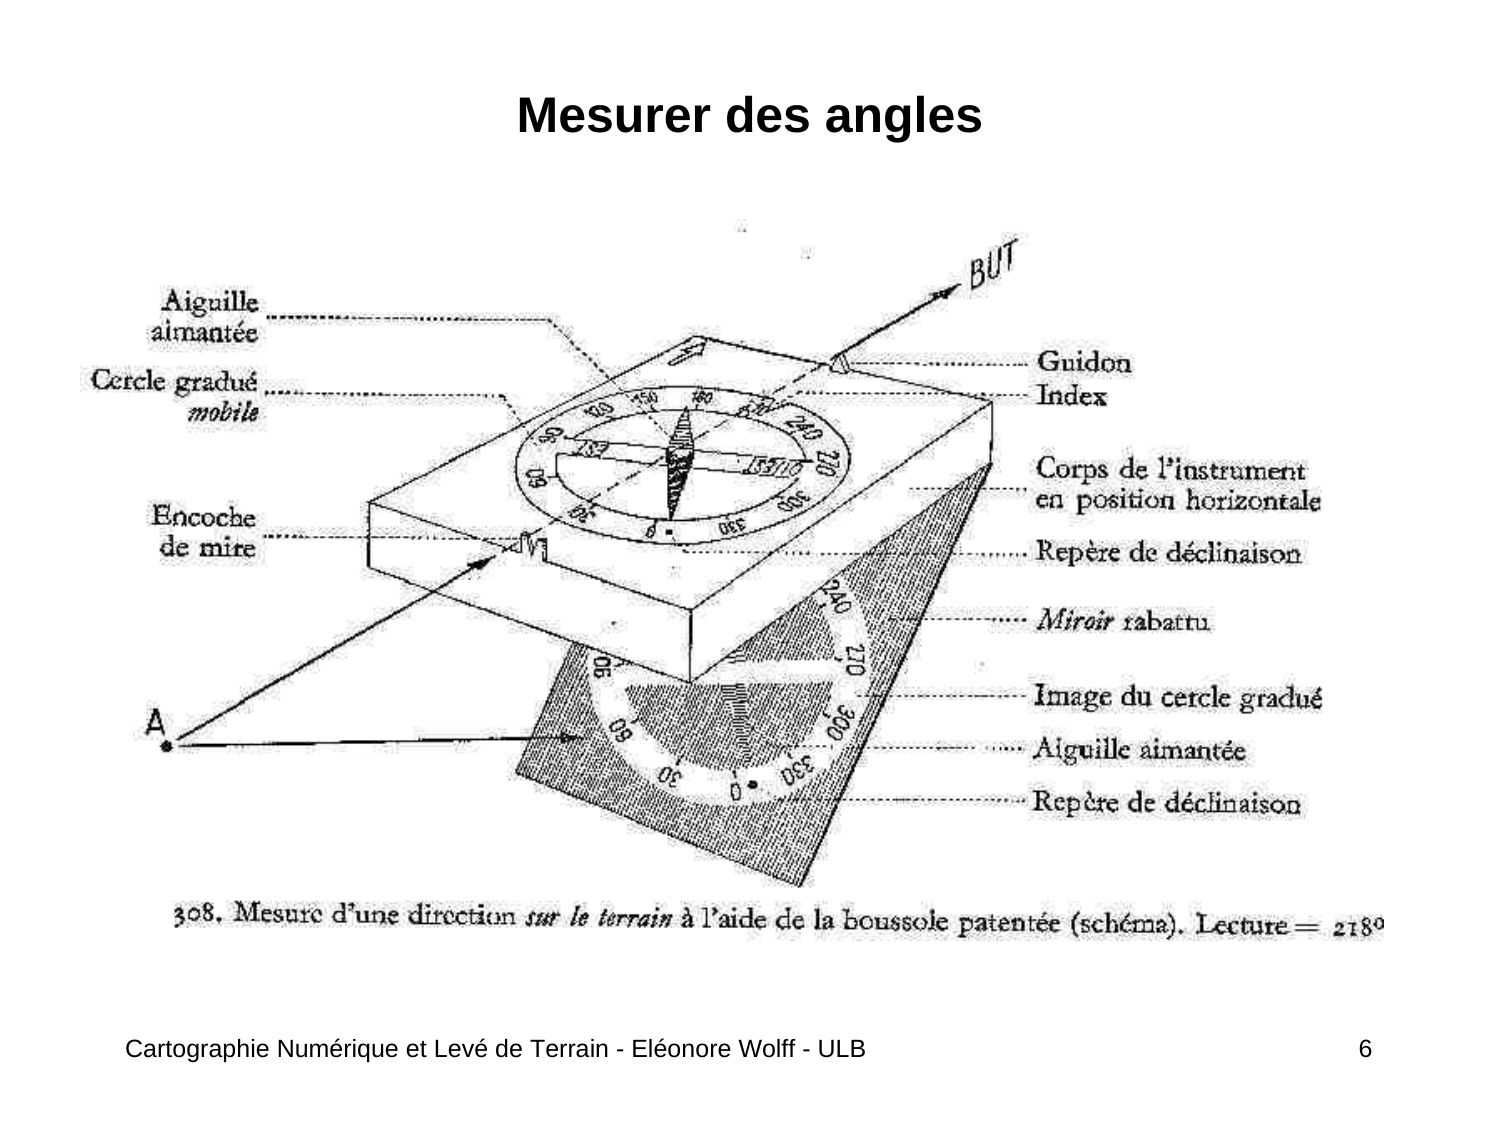

# Mesurer des angles
Cartographie Numérique et Levé de Terrain - Eléonore Wolff - ULB